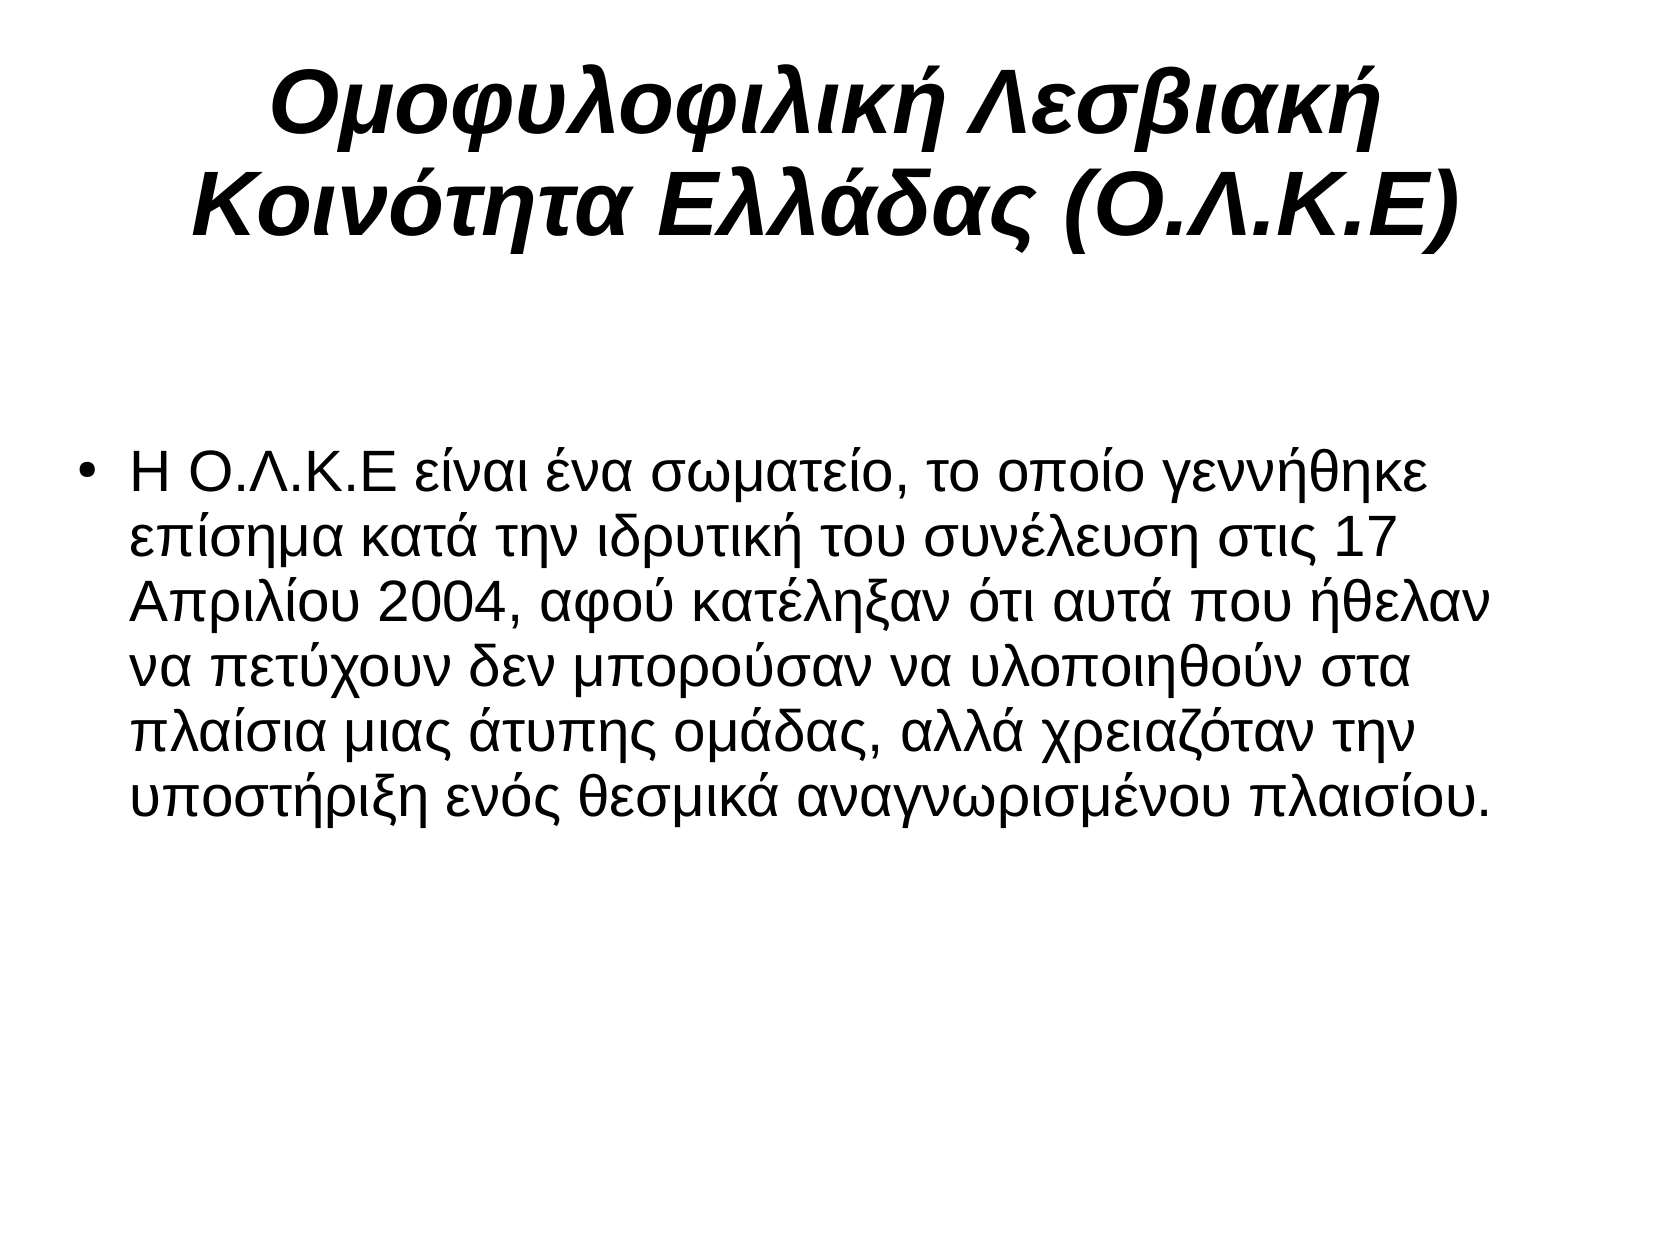

# Ομοφυλοφιλική Λεσβιακή Κοινότητα Ελλάδας (Ο.Λ.Κ.Ε)
Η Ο.Λ.Κ.Ε είναι ένα σωματείο, το οποίο γεννήθηκε επίσημα κατά την ιδρυτική του συνέλευση στις 17 Απριλίου 2004, αφού κατέληξαν ότι αυτά που ήθελαν να πετύχουν δεν μπορούσαν να υλοποιηθούν στα πλαίσια μιας άτυπης ομάδας, αλλά χρειαζόταν την υποστήριξη ενός θεσμικά αναγνωρισμένου πλαισίου.